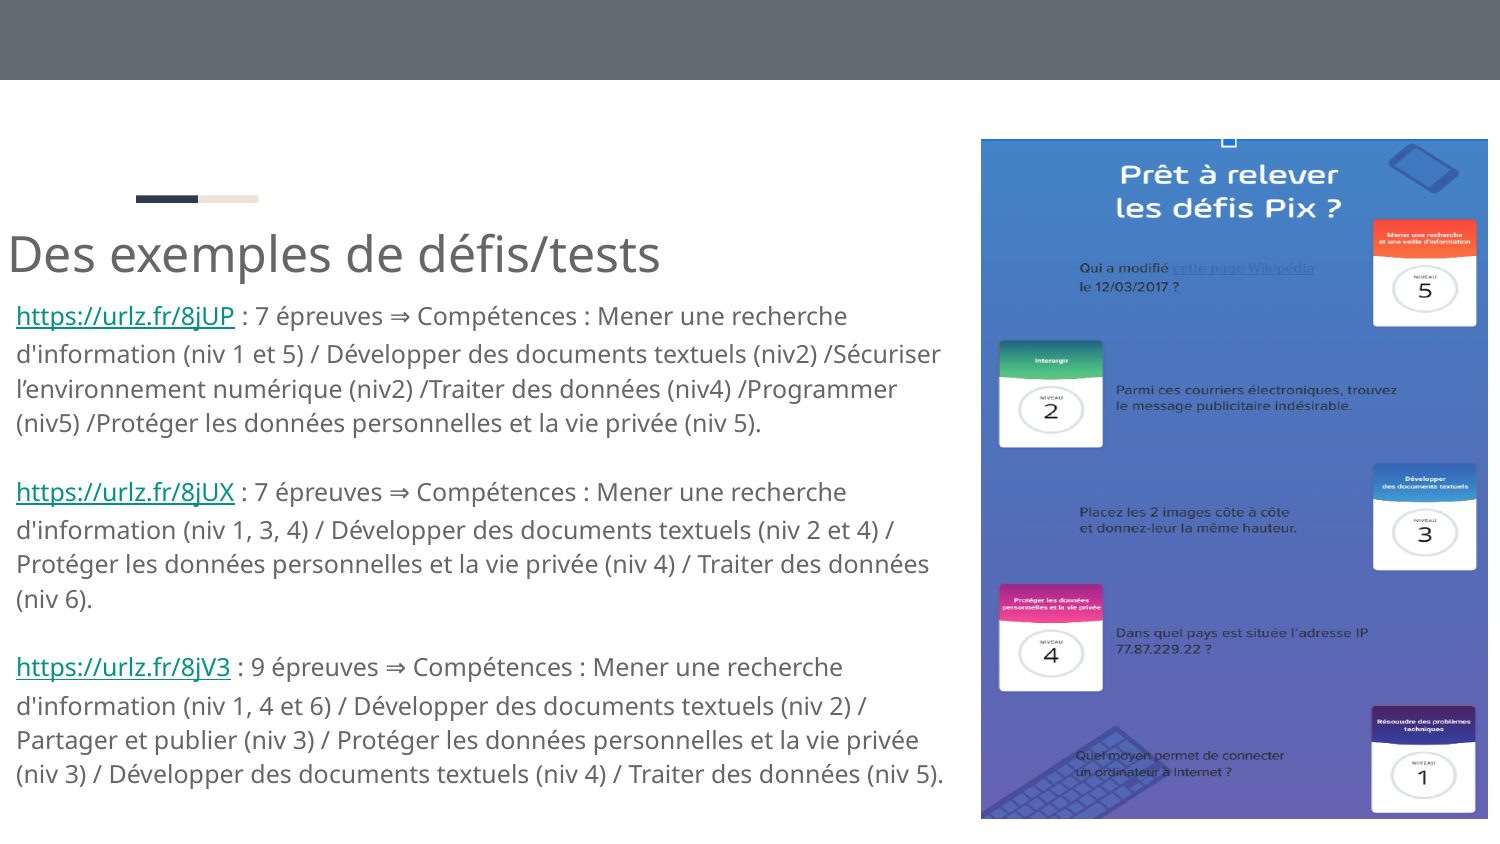

# Des exemples de défis/tests
https://urlz.fr/8jUP : 7 épreuves ⇒ Compétences : Mener une recherche d'information (niv 1 et 5) / Développer des documents textuels (niv2) /Sécuriser l’environnement numérique (niv2) /Traiter des données (niv4) /Programmer (niv5) /Protéger les données personnelles et la vie privée (niv 5).
https://urlz.fr/8jUX : 7 épreuves ⇒ Compétences : Mener une recherche d'information (niv 1, 3, 4) / Développer des documents textuels (niv 2 et 4) / Protéger les données personnelles et la vie privée (niv 4) / Traiter des données (niv 6).
https://urlz.fr/8jV3 : 9 épreuves ⇒ Compétences : Mener une recherche d'information (niv 1, 4 et 6) / Développer des documents textuels (niv 2) / Partager et publier (niv 3) / Protéger les données personnelles et la vie privée (niv 3) / Développer des documents textuels (niv 4) / Traiter des données (niv 5).